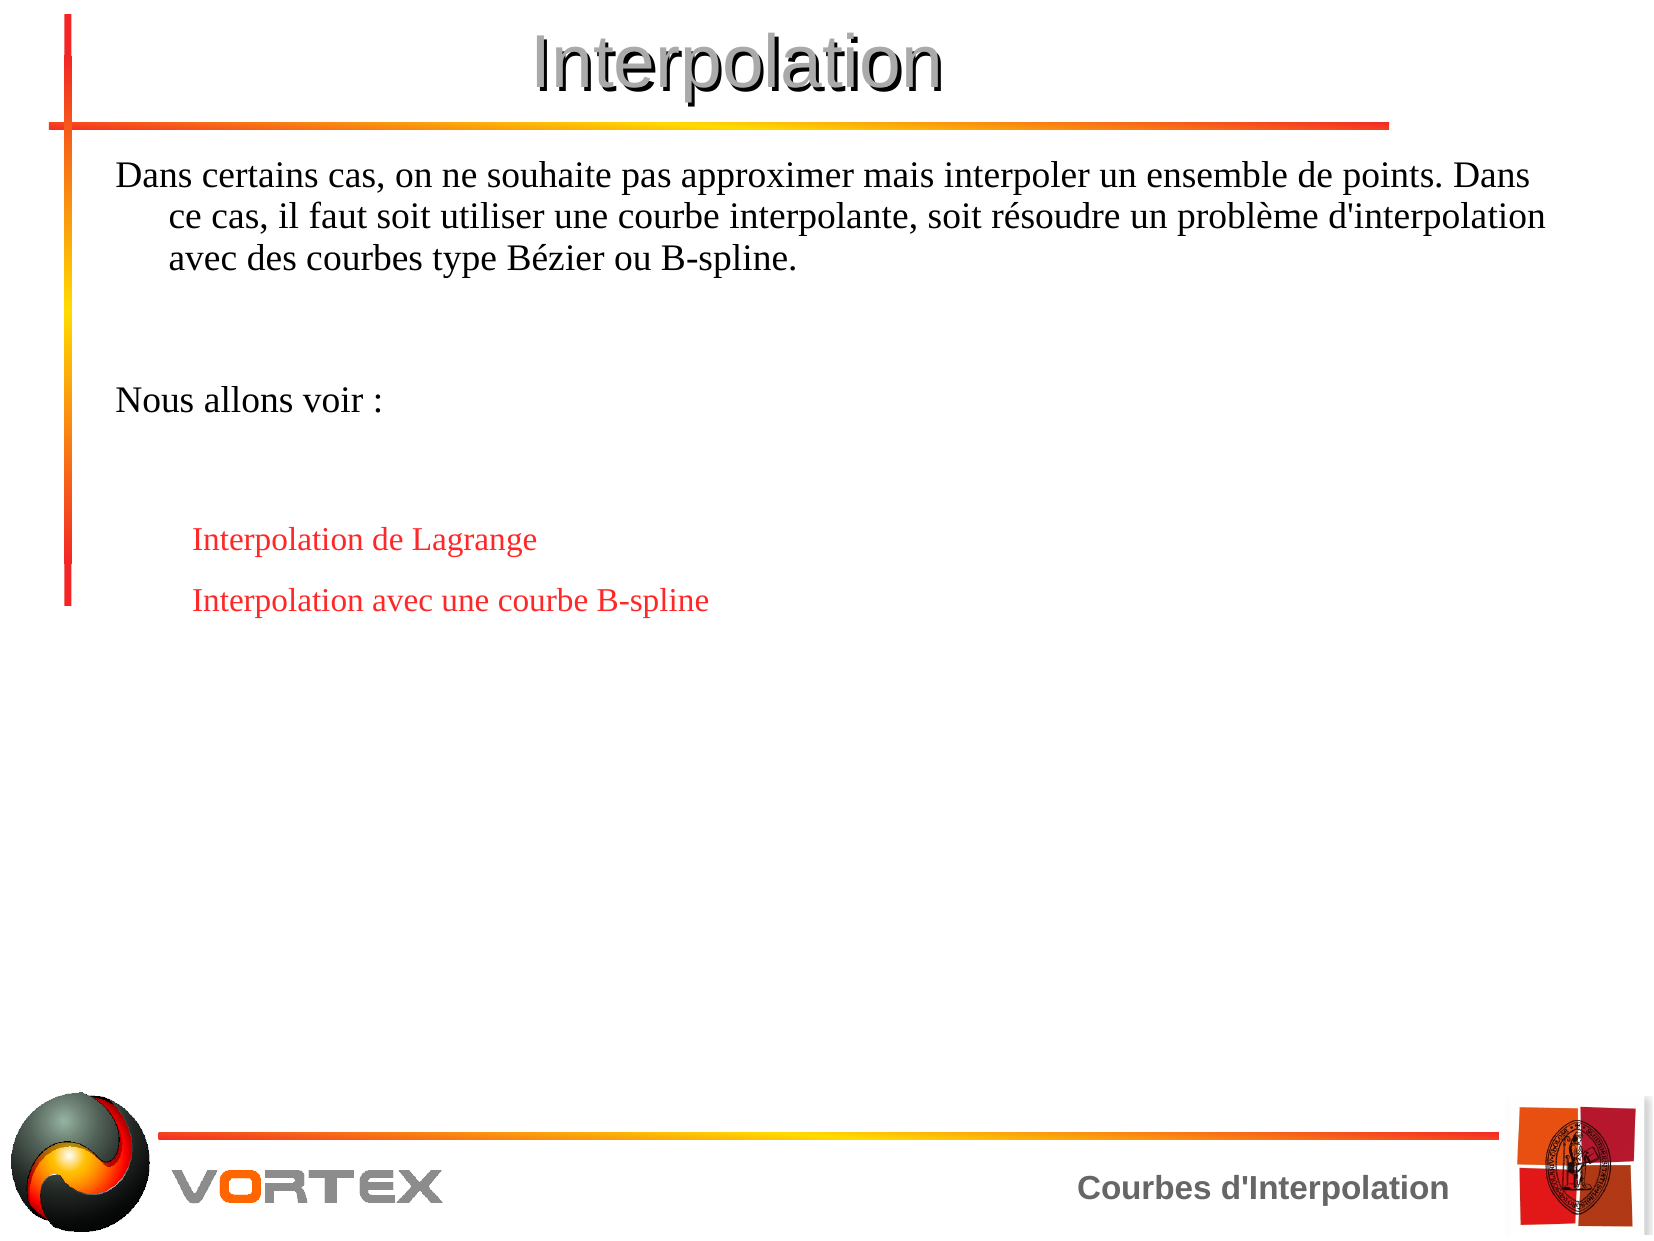

# Interpolation
Dans certains cas, on ne souhaite pas approximer mais interpoler un ensemble de points. Dans ce cas, il faut soit utiliser une courbe interpolante, soit résoudre un problème d'interpolation avec des courbes type Bézier ou B-spline.
Nous allons voir :
Interpolation de Lagrange
Interpolation avec une courbe B-spline